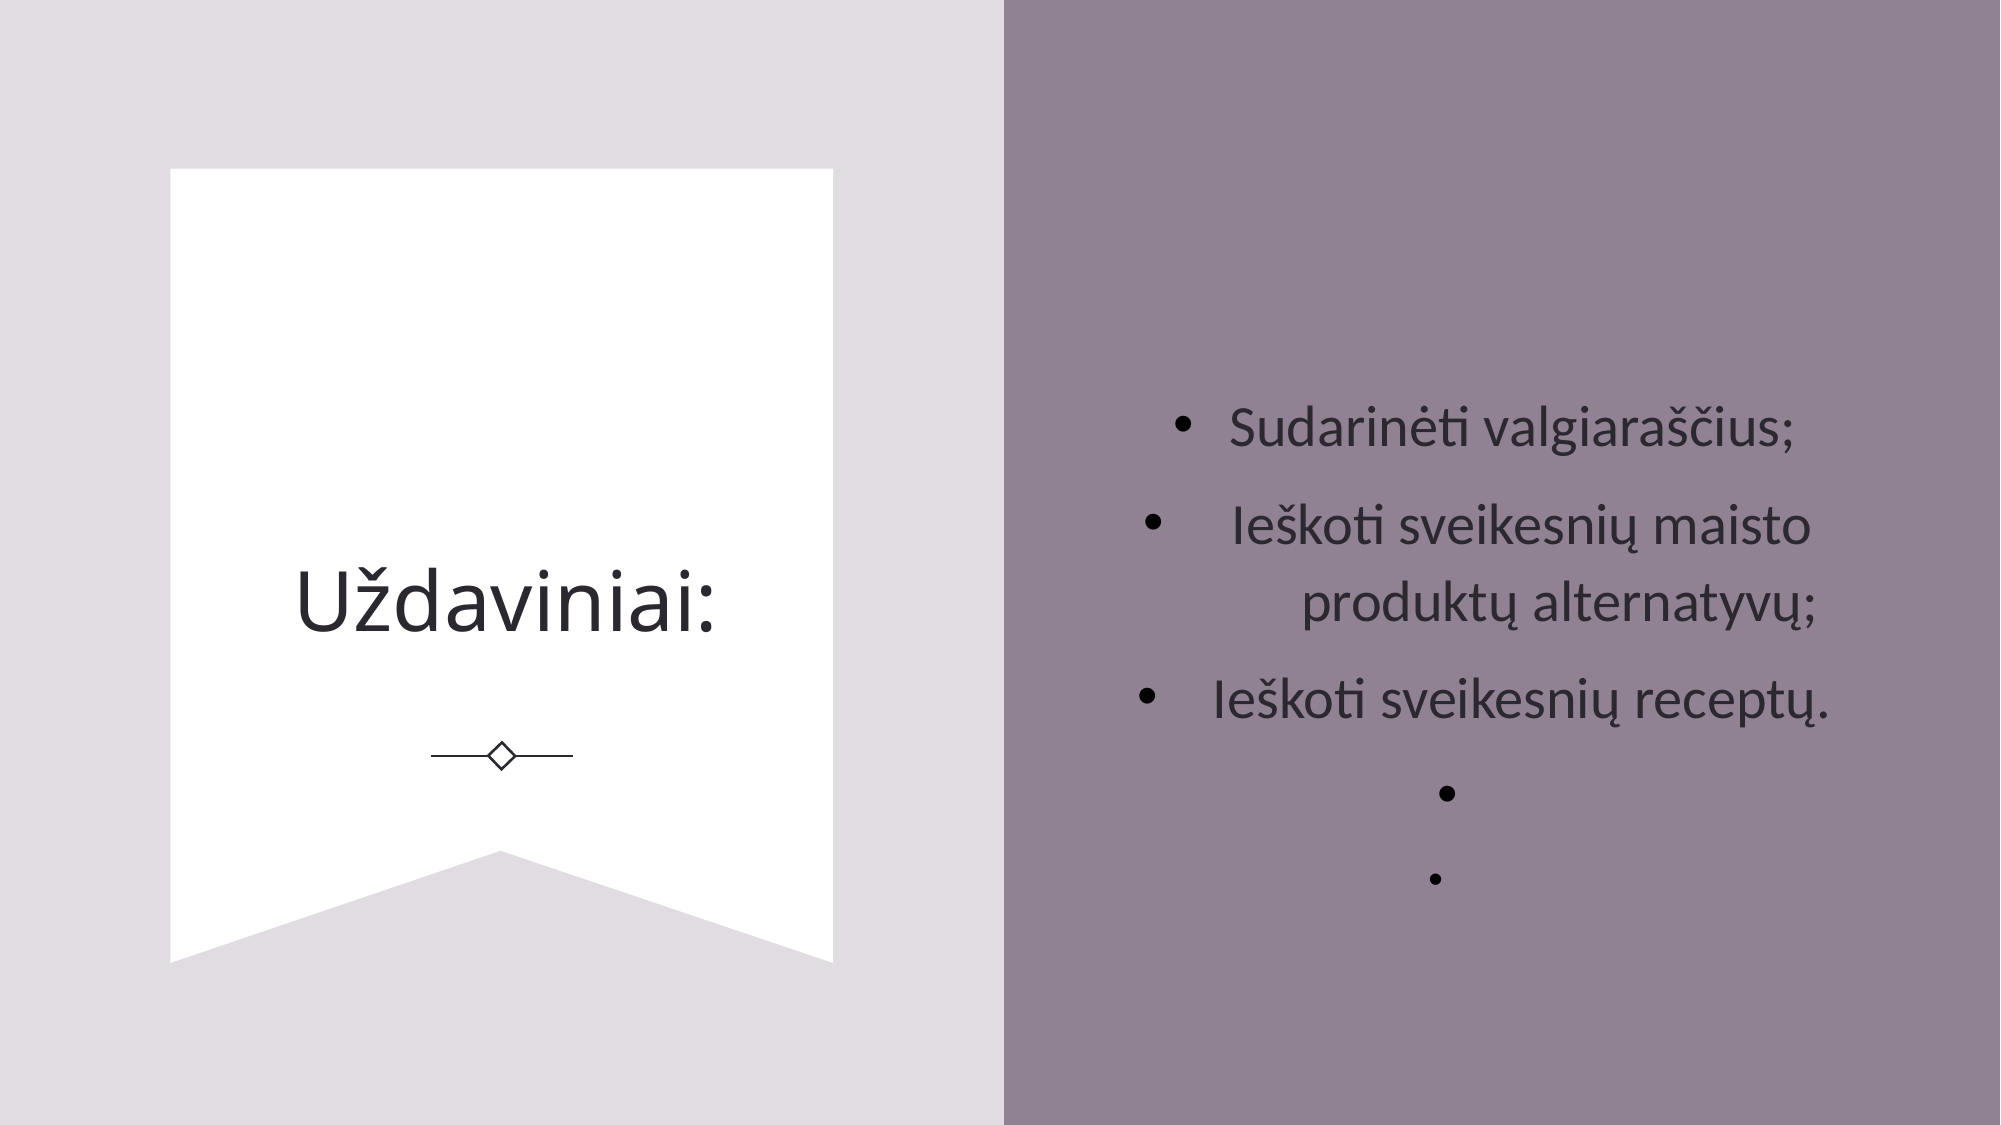

Sudarinėti valgiaraščius;
 Ieškoti sveikesnių maisto produktų alternatyvų;
Ieškoti sveikesnių receptų.
# Uždaviniai: